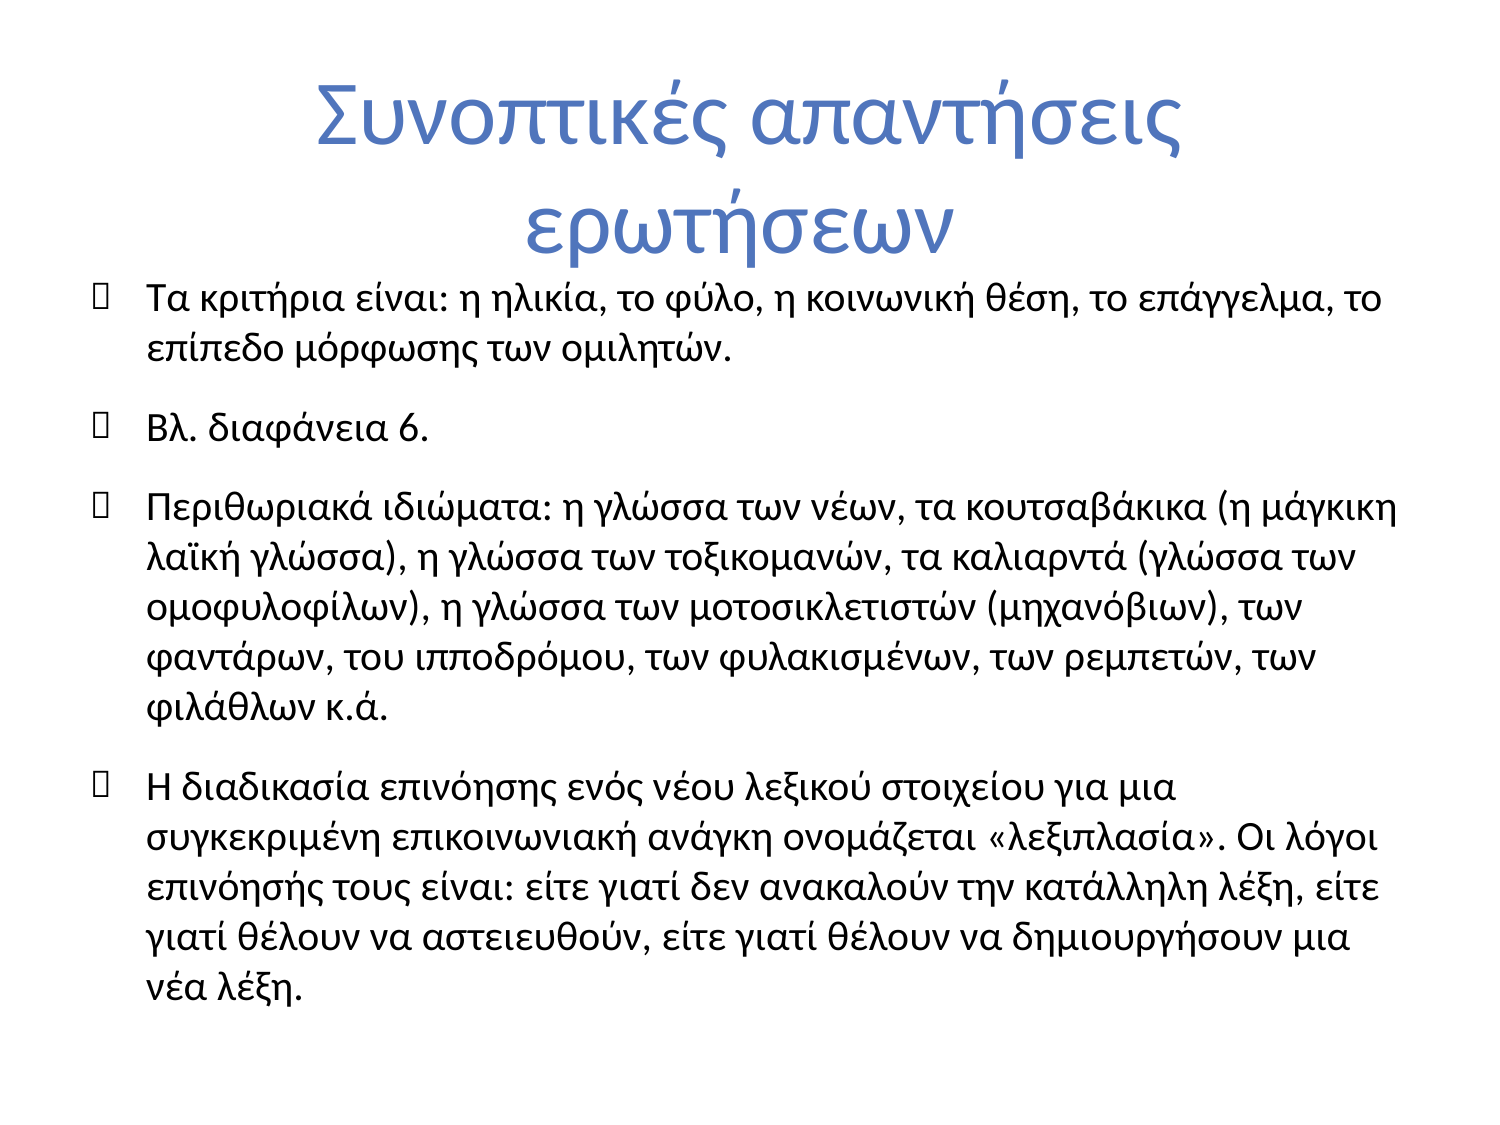

# Συνοπτικές απαντήσεις ερωτήσεων
Τα κριτήρια είναι: η ηλικία, το φύλο, η κοινωνική θέση, το επάγγελμα, το επίπεδο μόρφωσης των ομιλητών.
Βλ. διαφάνεια 6.
Περιθωριακά ιδιώματα: η γλώσσα των νέων, τα κουτσαβάκικα (η μάγκικη λαϊκή γλώσσα), η γλώσσα των τοξικομανών, τα καλιαρντά (γλώσσα των ομοφυλοφίλων), η γλώσσα των μοτοσικλετιστών (μηχανόβιων), των φαντάρων, του ιπποδρόμου, των φυλακισμένων, των ρεμπετών, των φιλάθλων κ.ά.
Η διαδικασία επινόησης ενός νέου λεξικού στοιχείου για μια συγκεκριμένη επικοινωνιακή ανάγκη ονομάζεται «λεξιπλασία». Οι λόγοι επινόησής τους είναι: είτε γιατί δεν ανακαλούν την κατάλληλη λέξη, είτε γιατί θέλουν να αστειευθούν, είτε γιατί θέλουν να δημιουργήσουν μια νέα λέξη.